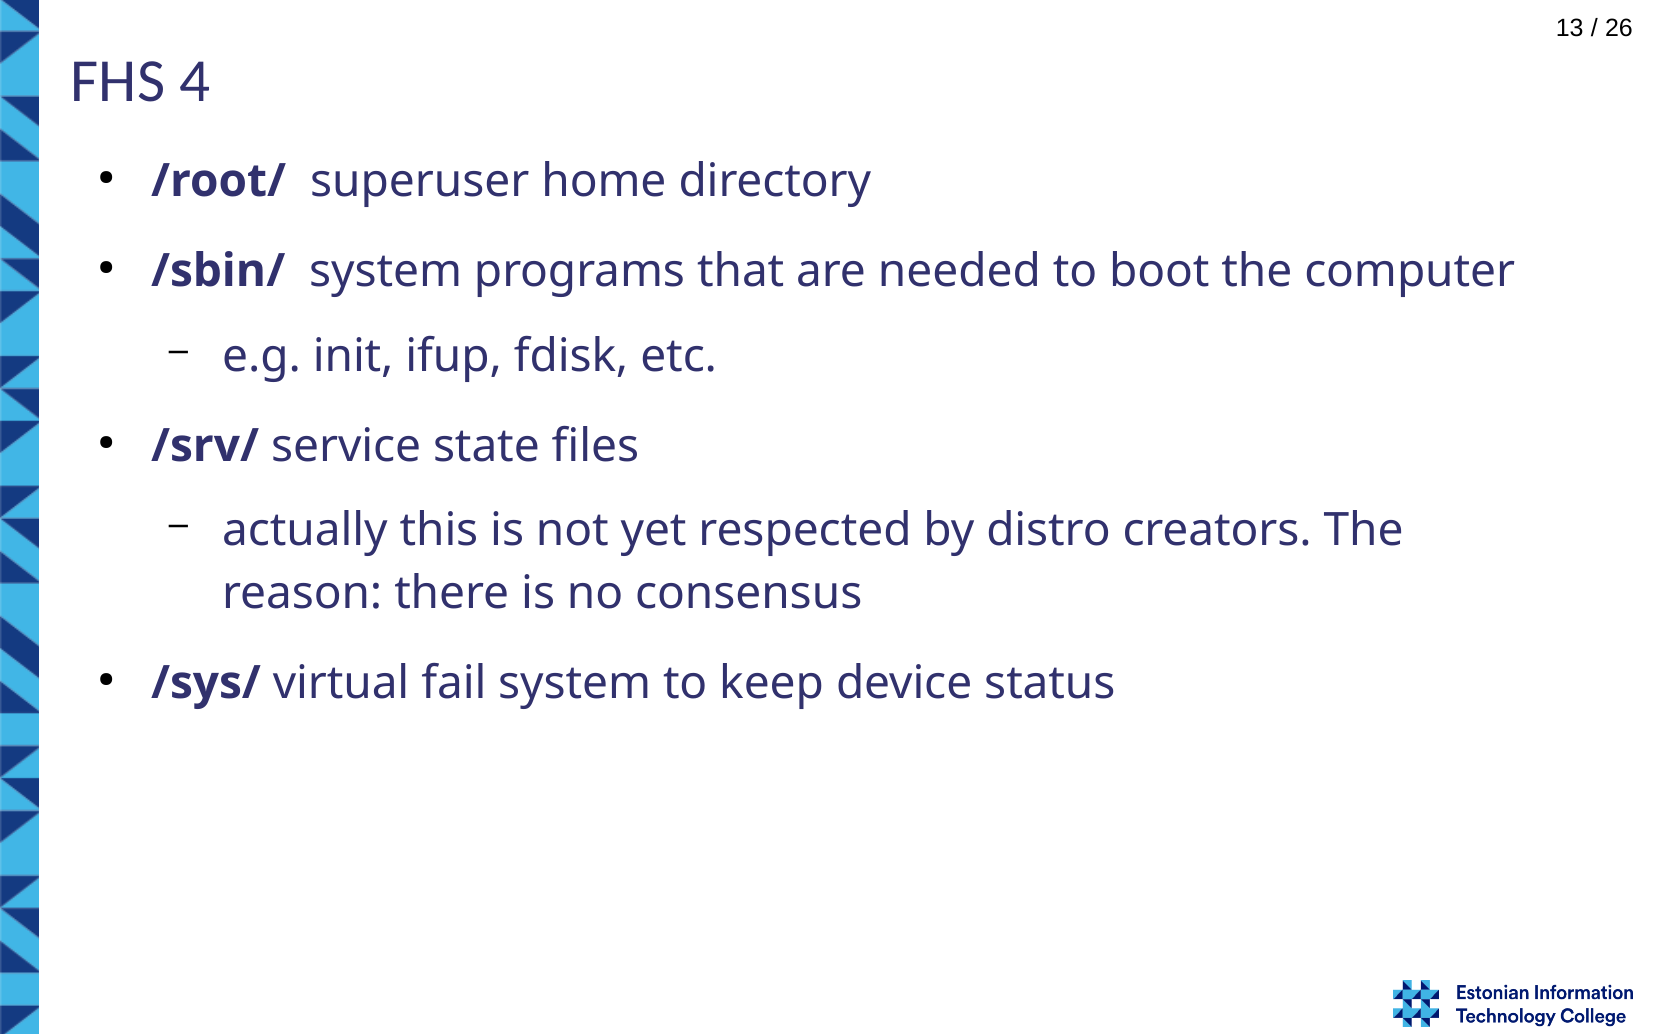

# FHS 4
/root/ superuser home directory
/sbin/ system programs that are needed to boot the computer
e.g. init, ifup, fdisk, etc.
/srv/ service state files
actually this is not yet respected by distro creators. The reason: there is no consensus
/sys/ virtual fail system to keep device status